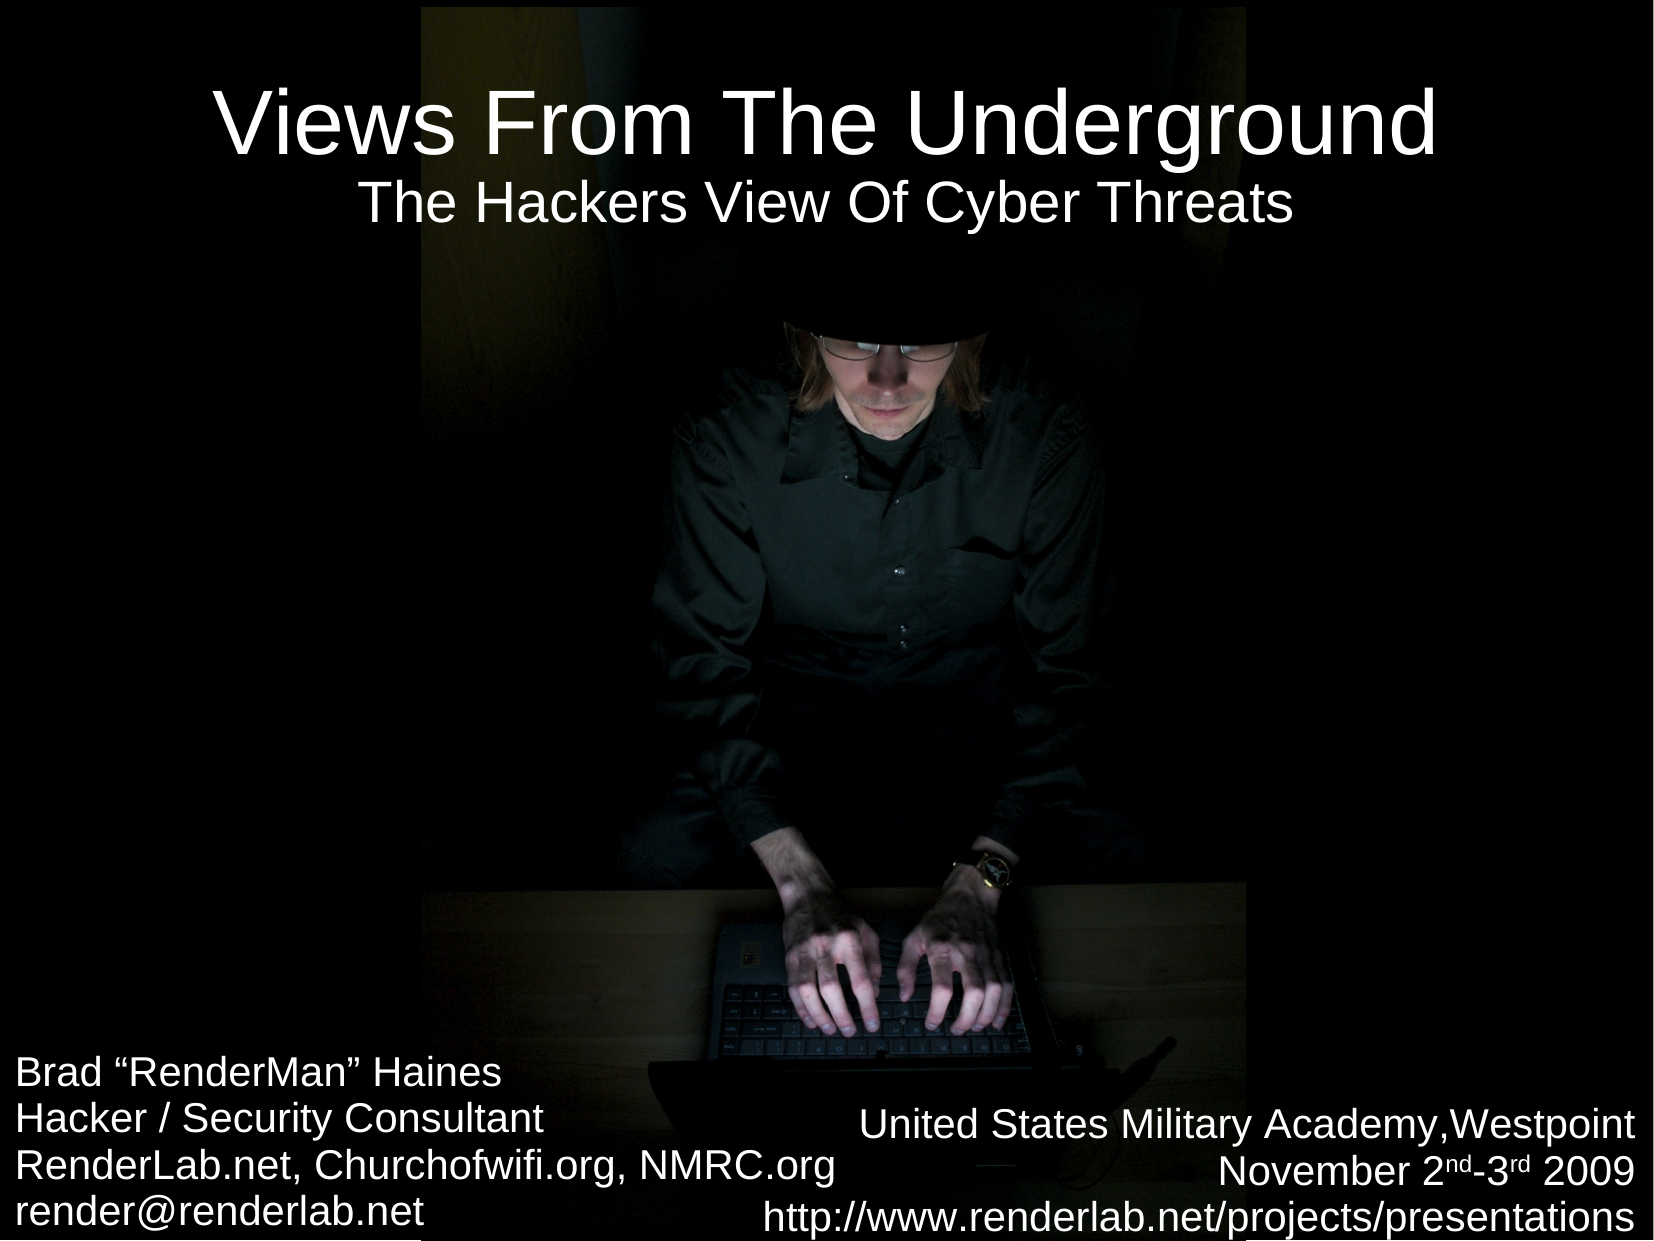

# Views From The Underground The Hackers View Of Cyber Threats
Brad “RenderMan” Haines
Hacker / Security Consultant
RenderLab.net, Churchofwifi.org, NMRC.org
render@renderlab.net
United States Military Academy,Westpoint
November 2nd-3rd 2009
http://www.renderlab.net/projects/presentations